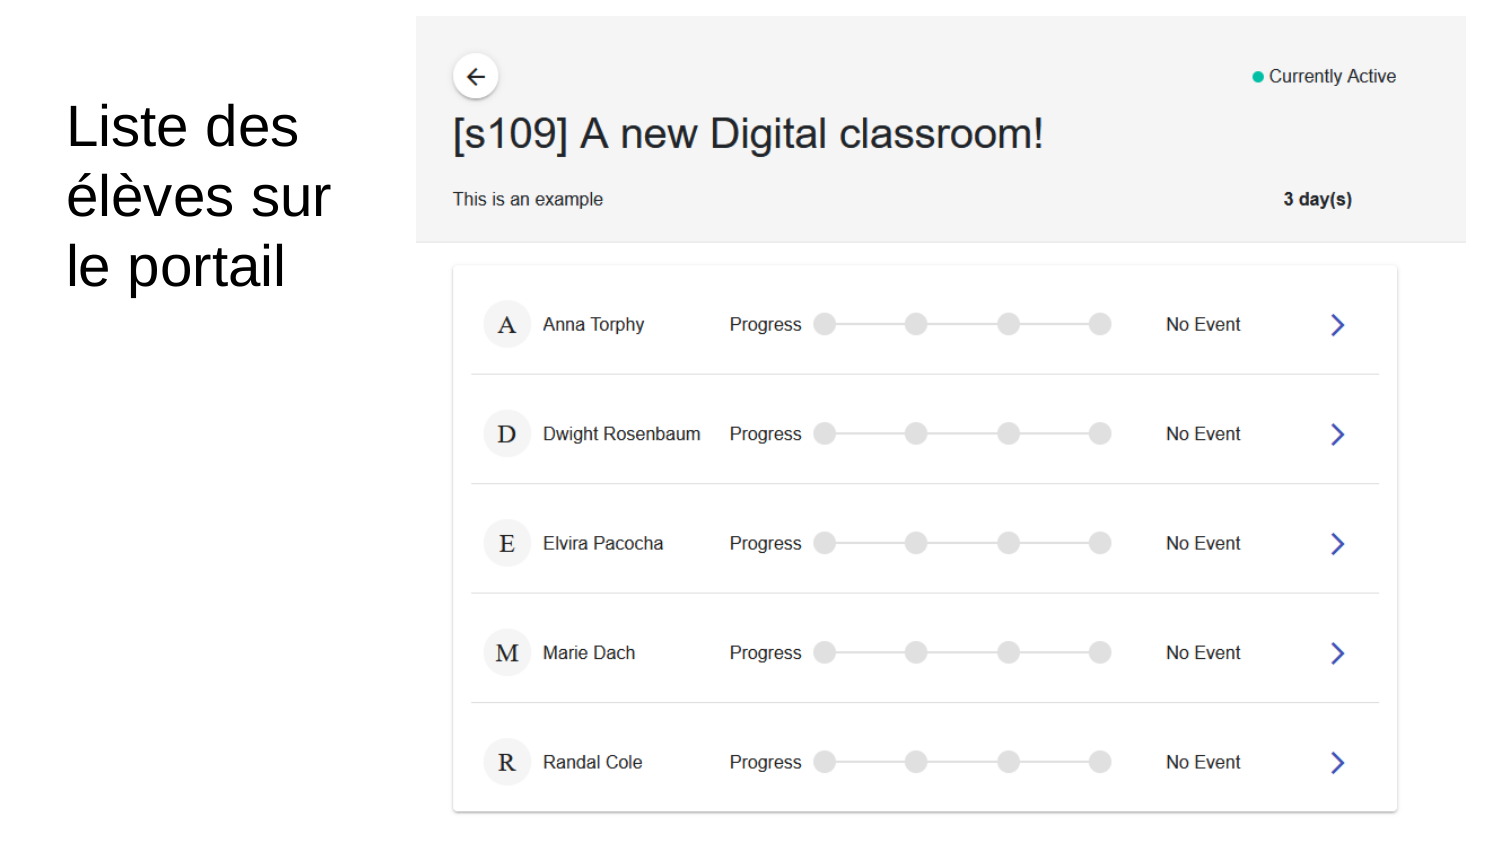

# Liste des élèves sur le portail